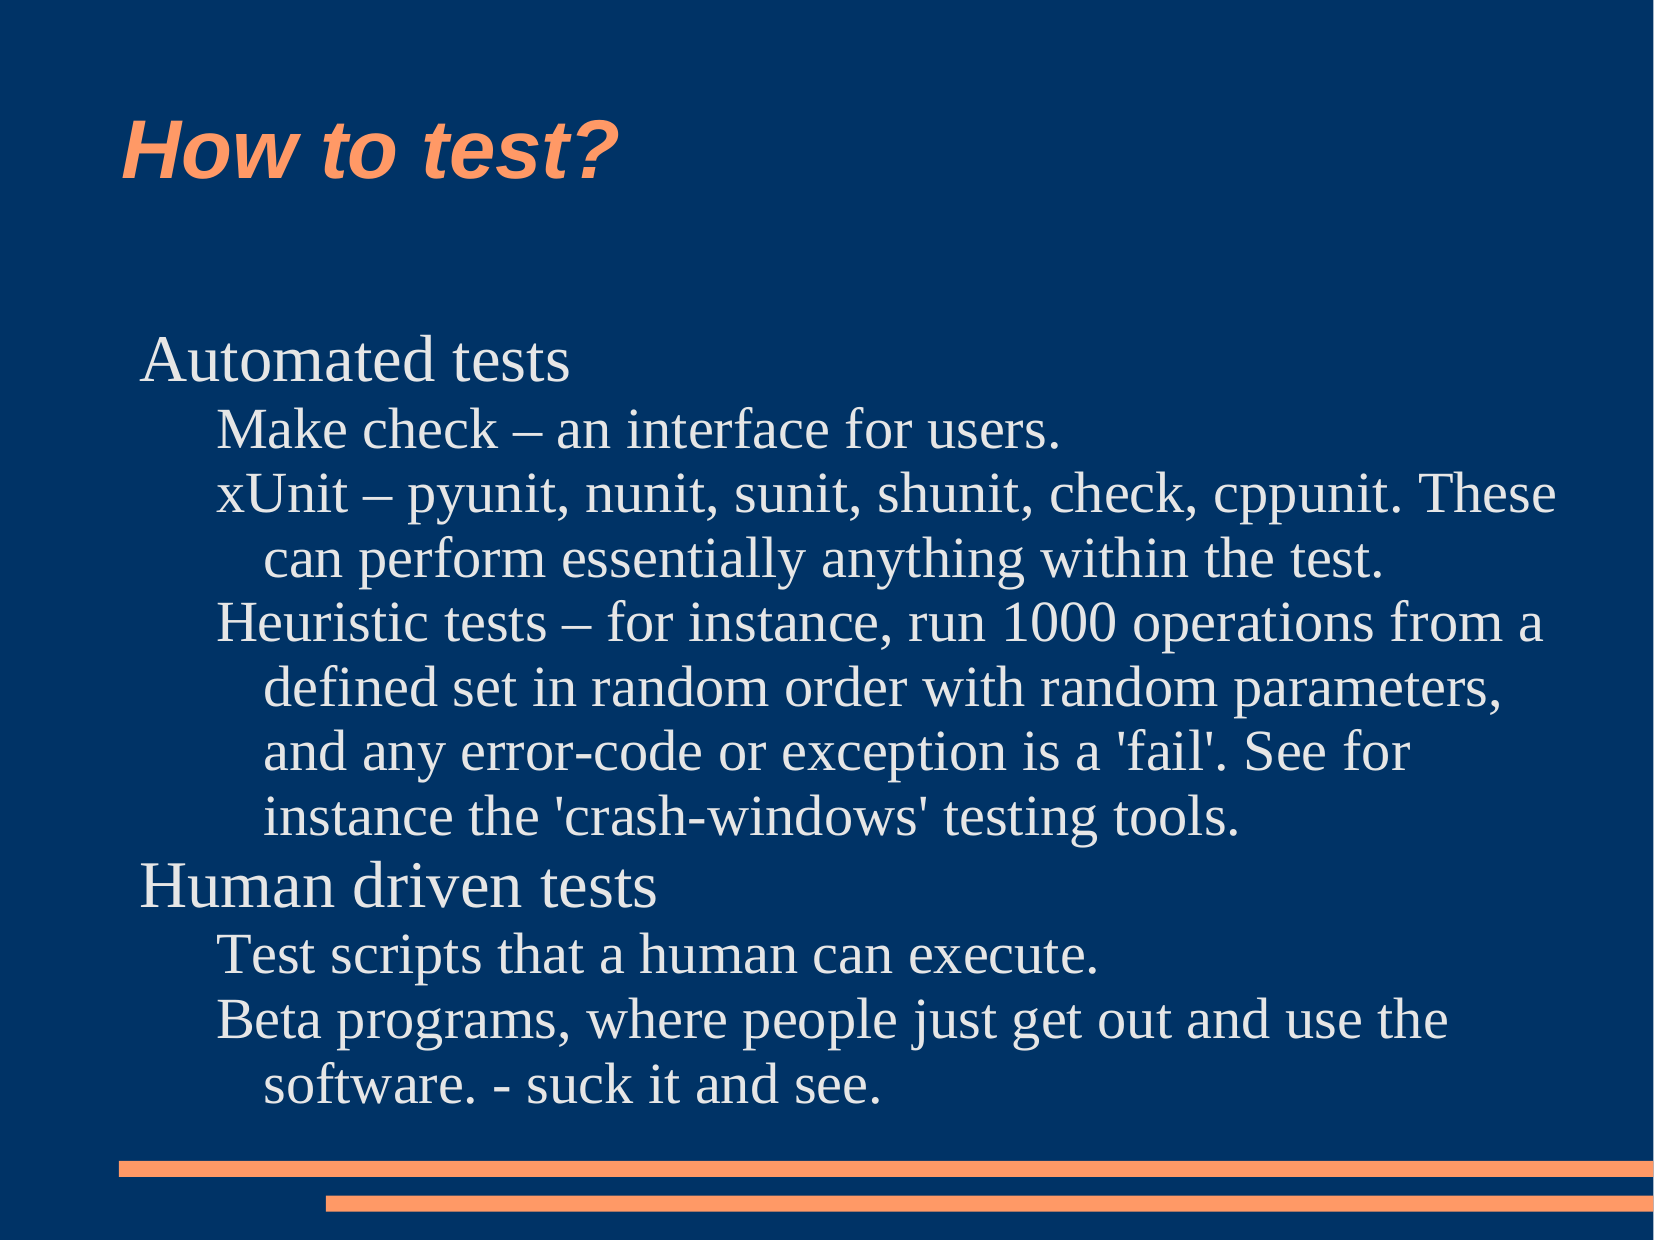

# How to test?
Automated tests
Make check – an interface for users.
xUnit – pyunit, nunit, sunit, shunit, check, cppunit. These can perform essentially anything within the test.
Heuristic tests – for instance, run 1000 operations from a defined set in random order with random parameters, and any error-code or exception is a 'fail'. See for instance the 'crash-windows' testing tools.
Human driven tests
Test scripts that a human can execute.
Beta programs, where people just get out and use the software. - suck it and see.